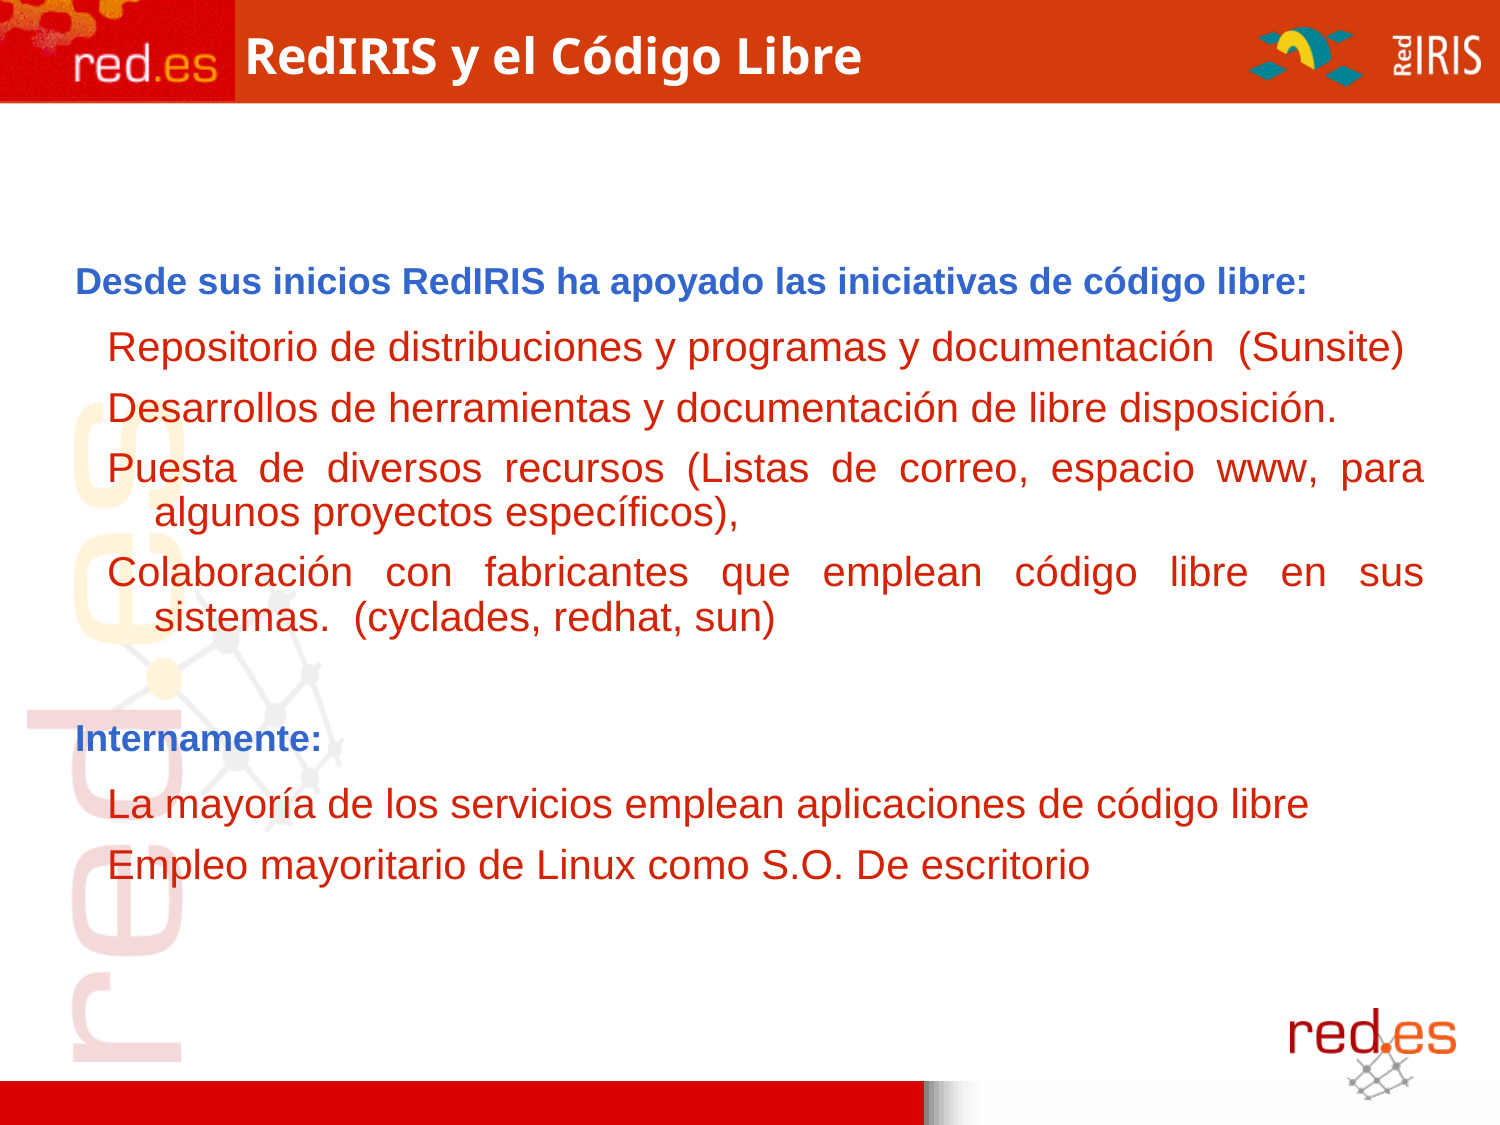

# RedIRIS y el Código Libre
Desde sus inicios RedIRIS ha apoyado las iniciativas de código libre:
Repositorio de distribuciones y programas y documentación (Sunsite)
Desarrollos de herramientas y documentación de libre disposición.
Puesta de diversos recursos (Listas de correo, espacio www, para algunos proyectos específicos),
Colaboración con fabricantes que emplean código libre en sus sistemas. (cyclades, redhat, sun)
Internamente:
La mayoría de los servicios emplean aplicaciones de código libre
Empleo mayoritario de Linux como S.O. De escritorio